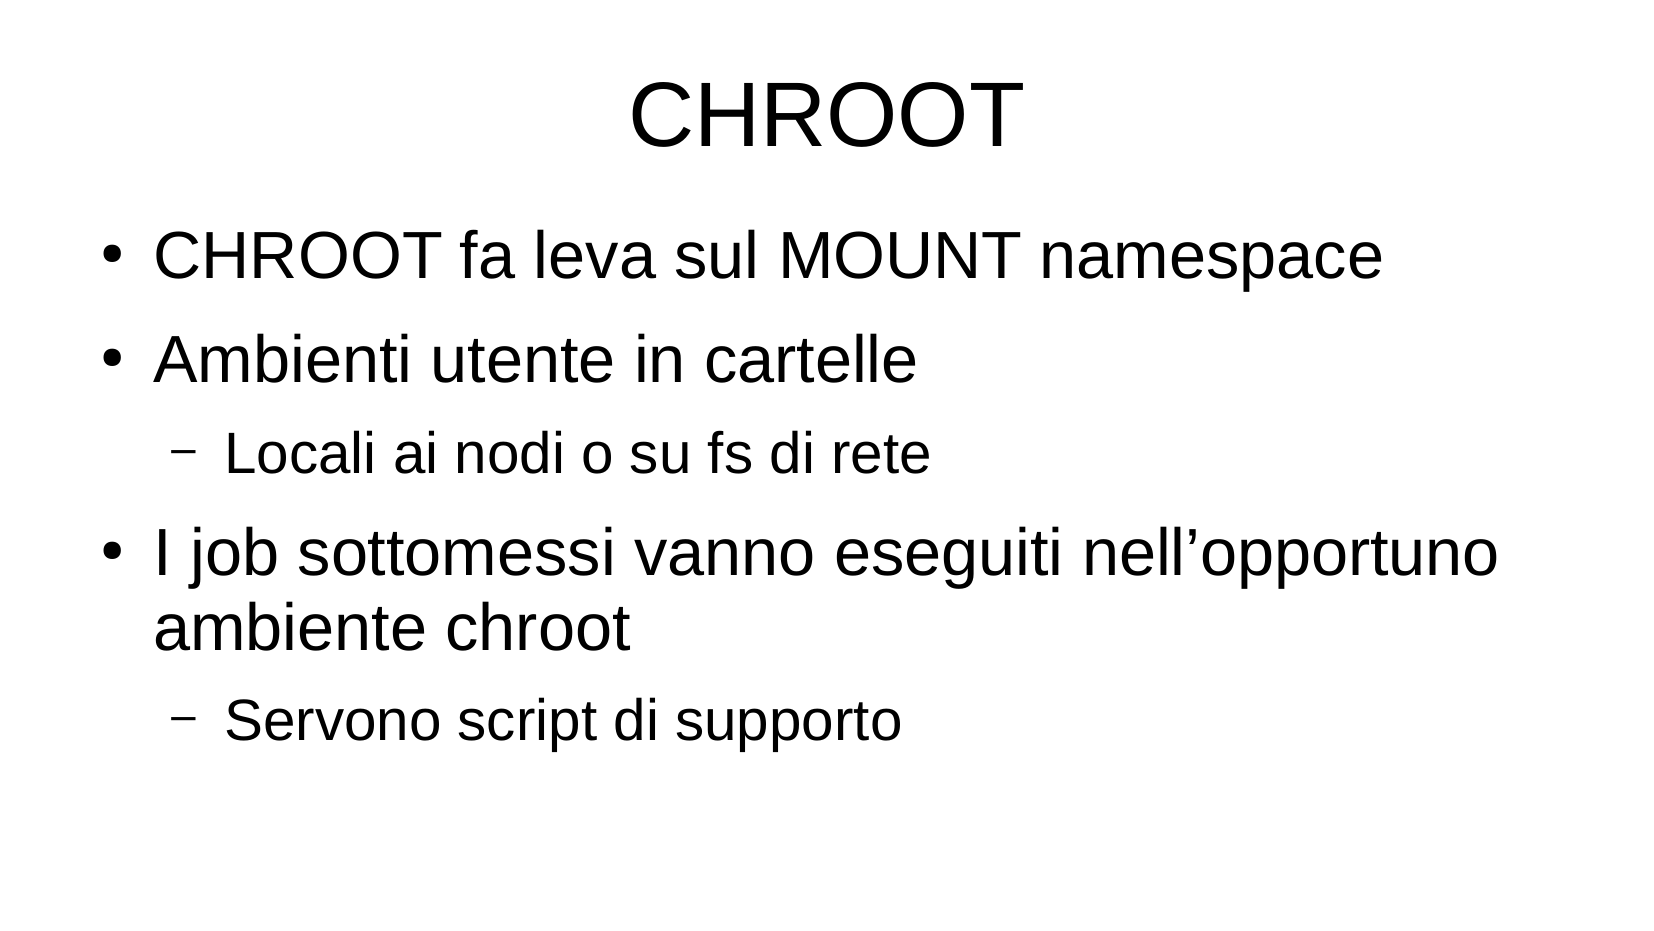

# CHROOT
CHROOT fa leva sul MOUNT namespace
Ambienti utente in cartelle
Locali ai nodi o su fs di rete
I job sottomessi vanno eseguiti nell’opportuno ambiente chroot
Servono script di supporto